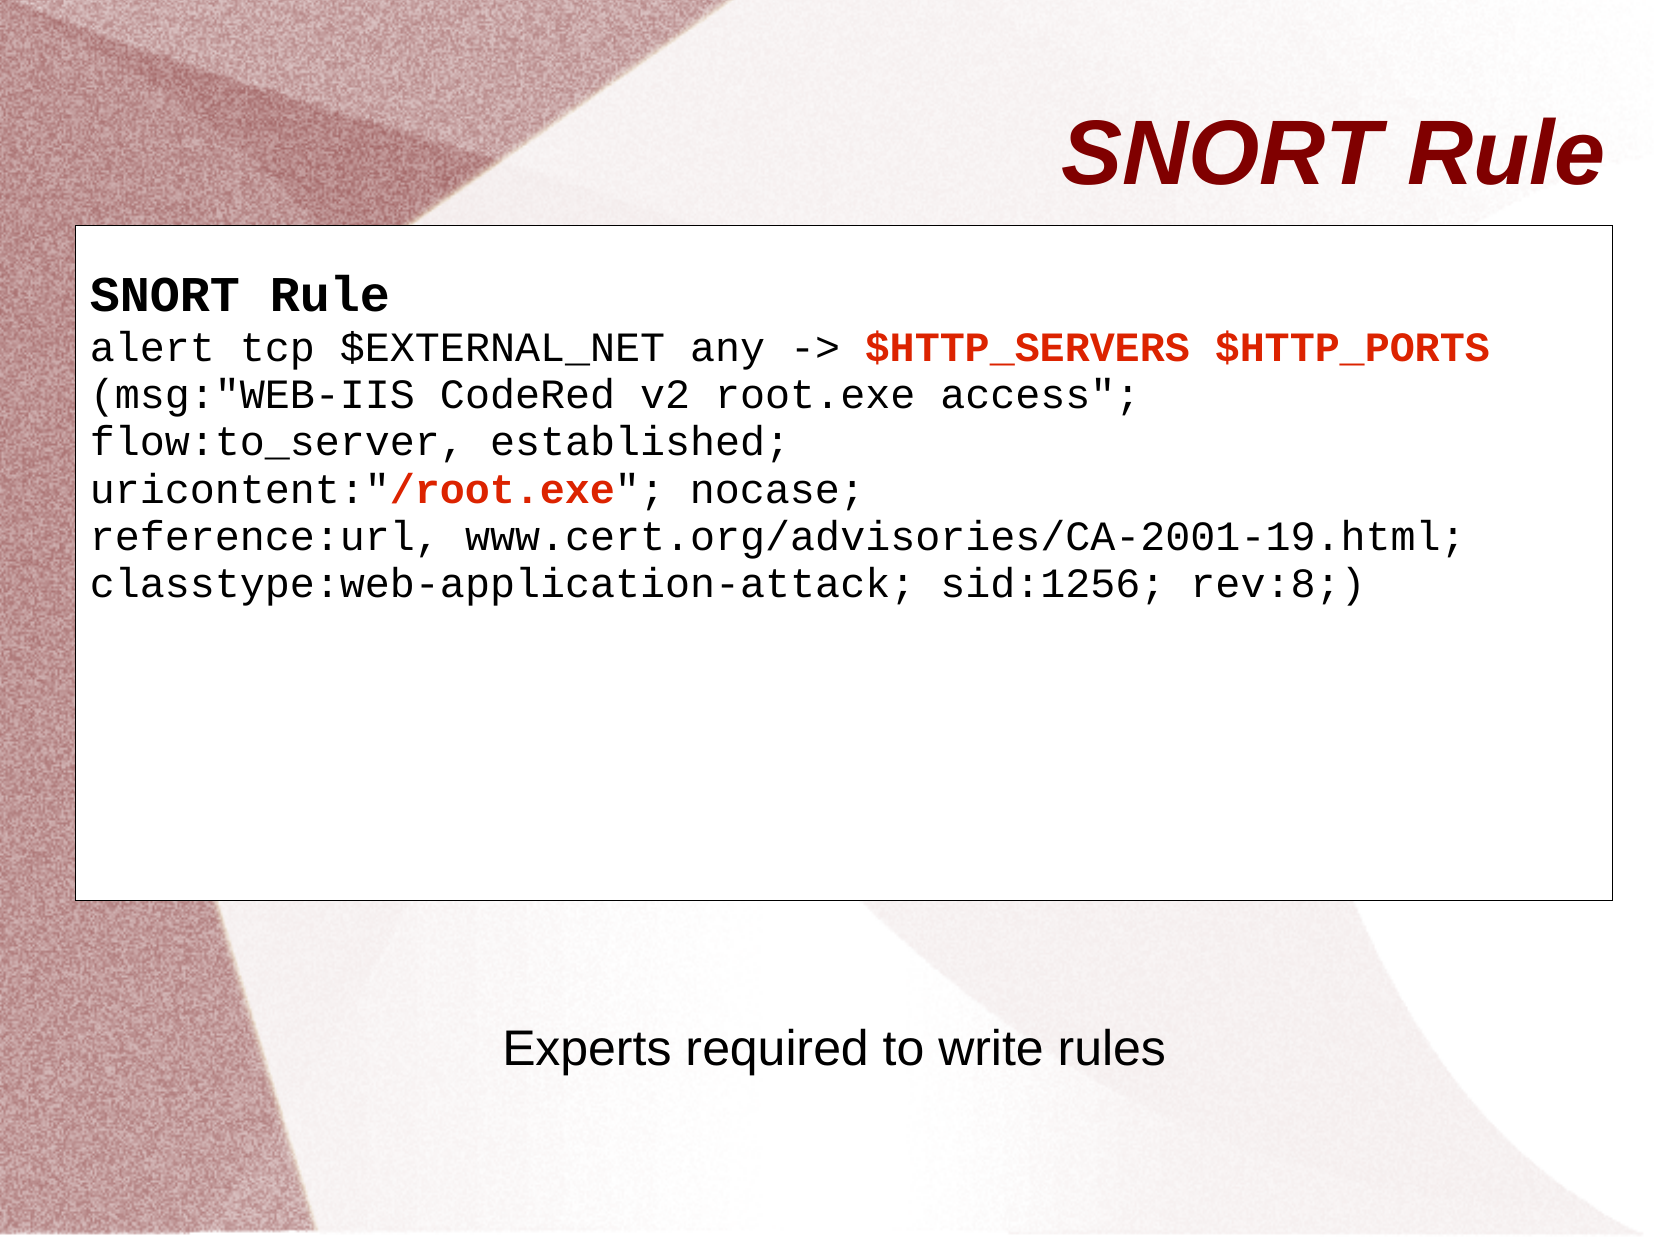

# SNORT Rule
SNORT Rule
alert tcp $EXTERNAL_NET any -> $HTTP_SERVERS $HTTP_PORTS (msg:"WEB-IIS CodeRed v2 root.exe access";
flow:to_server, established;
uricontent:"/root.exe"; nocase;
reference:url, www.cert.org/advisories/CA-2001-19.html;
classtype:web-application-attack; sid:1256; rev:8;)
Experts required to write rules